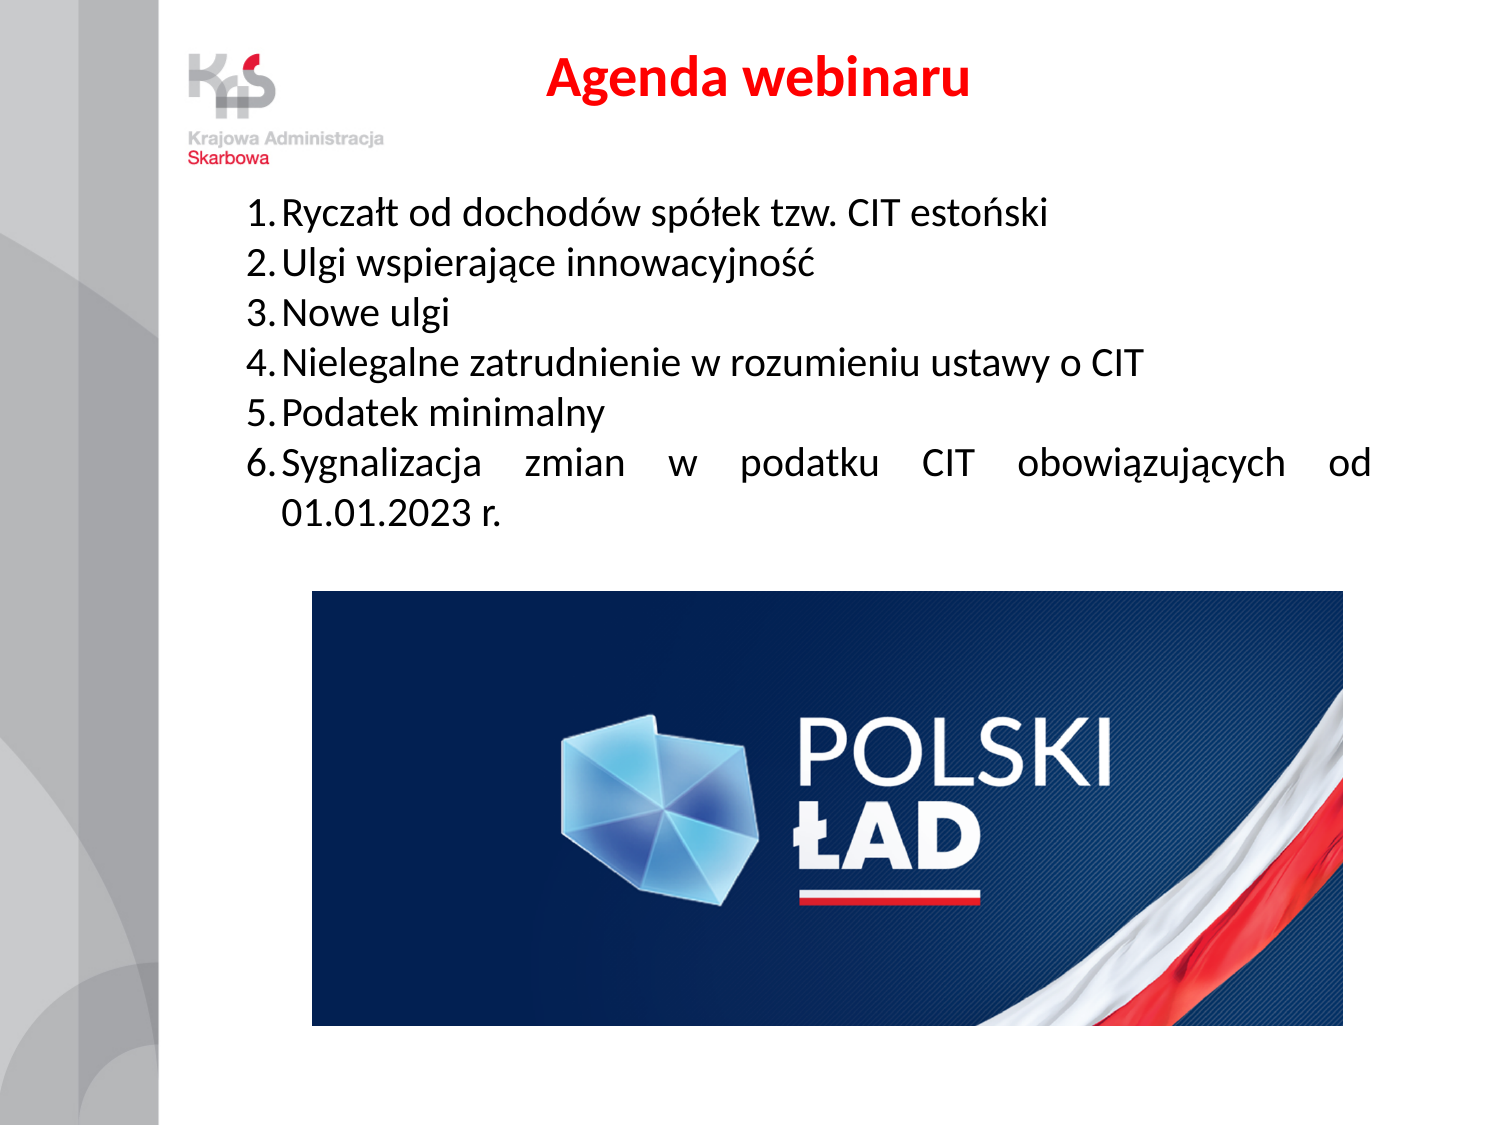

Agenda webinaru
#
Ryczałt od dochodów spółek tzw. CIT estoński
Ulgi wspierające innowacyjność
Nowe ulgi
Nielegalne zatrudnienie w rozumieniu ustawy o CIT
Podatek minimalny
Sygnalizacja zmian w podatku CIT obowiązujących od 01.01.2023 r.